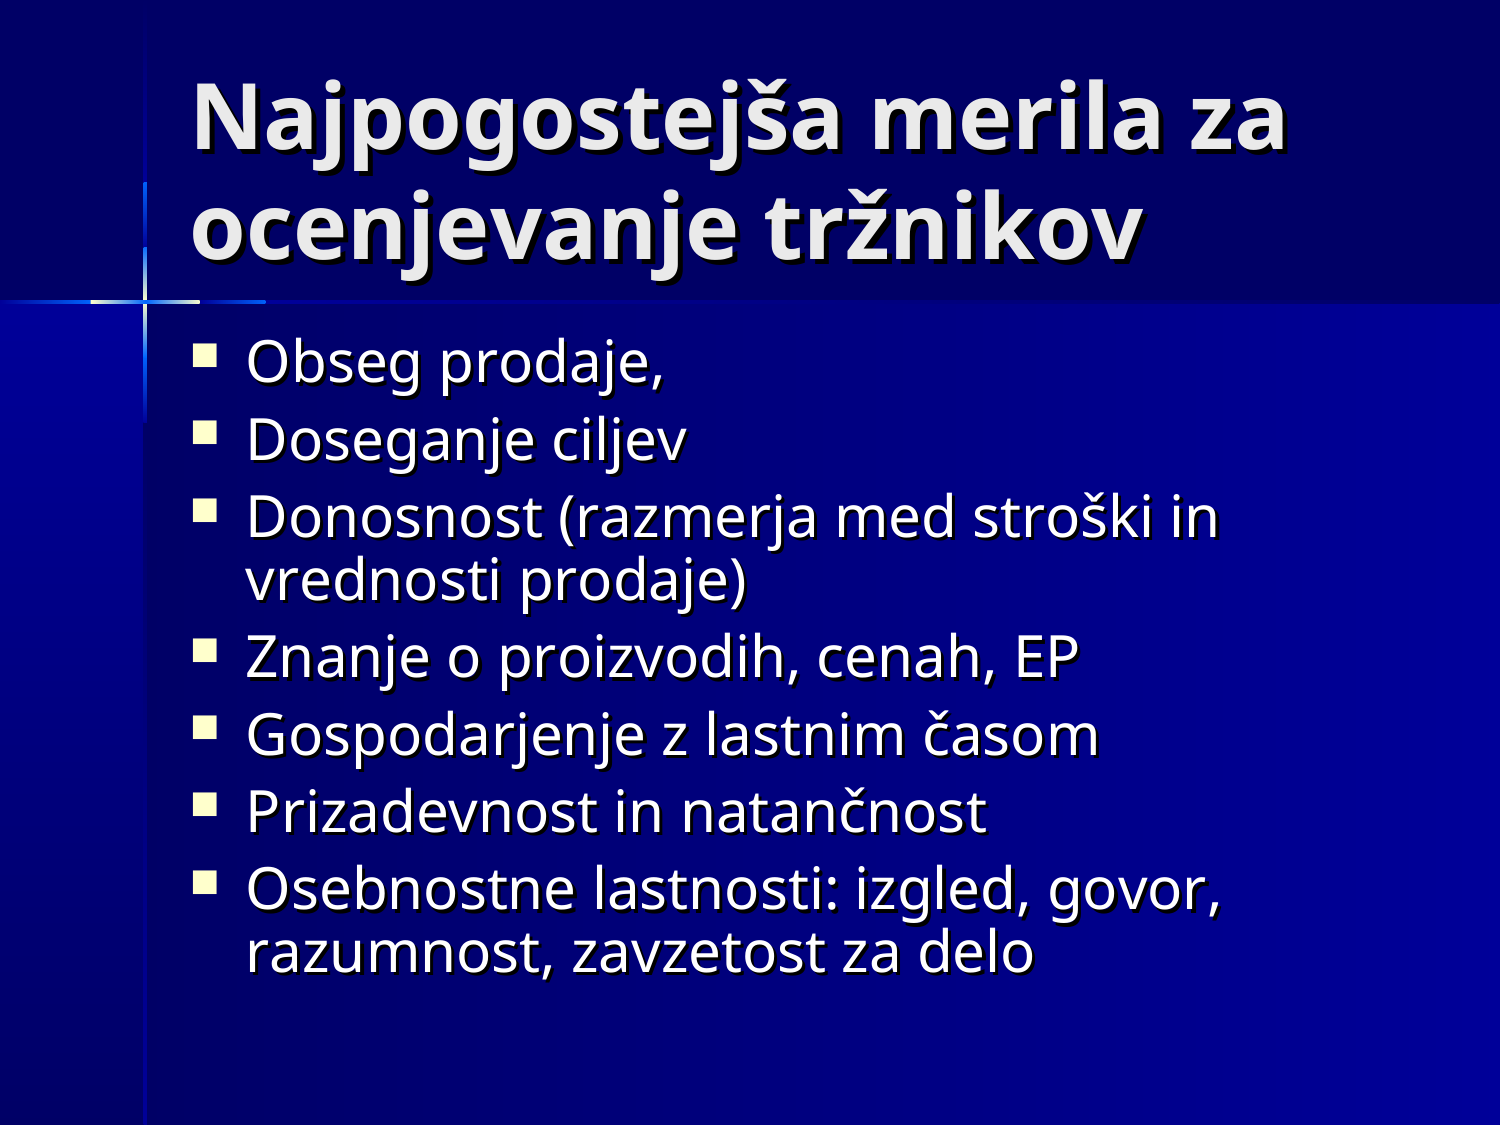

# Najpogostejša merila za ocenjevanje tržnikov
Obseg prodaje,
Doseganje ciljev
Donosnost (razmerja med stroški in vrednosti prodaje)
Znanje o proizvodih, cenah, EP
Gospodarjenje z lastnim časom
Prizadevnost in natančnost
Osebnostne lastnosti: izgled, govor, razumnost, zavzetost za delo